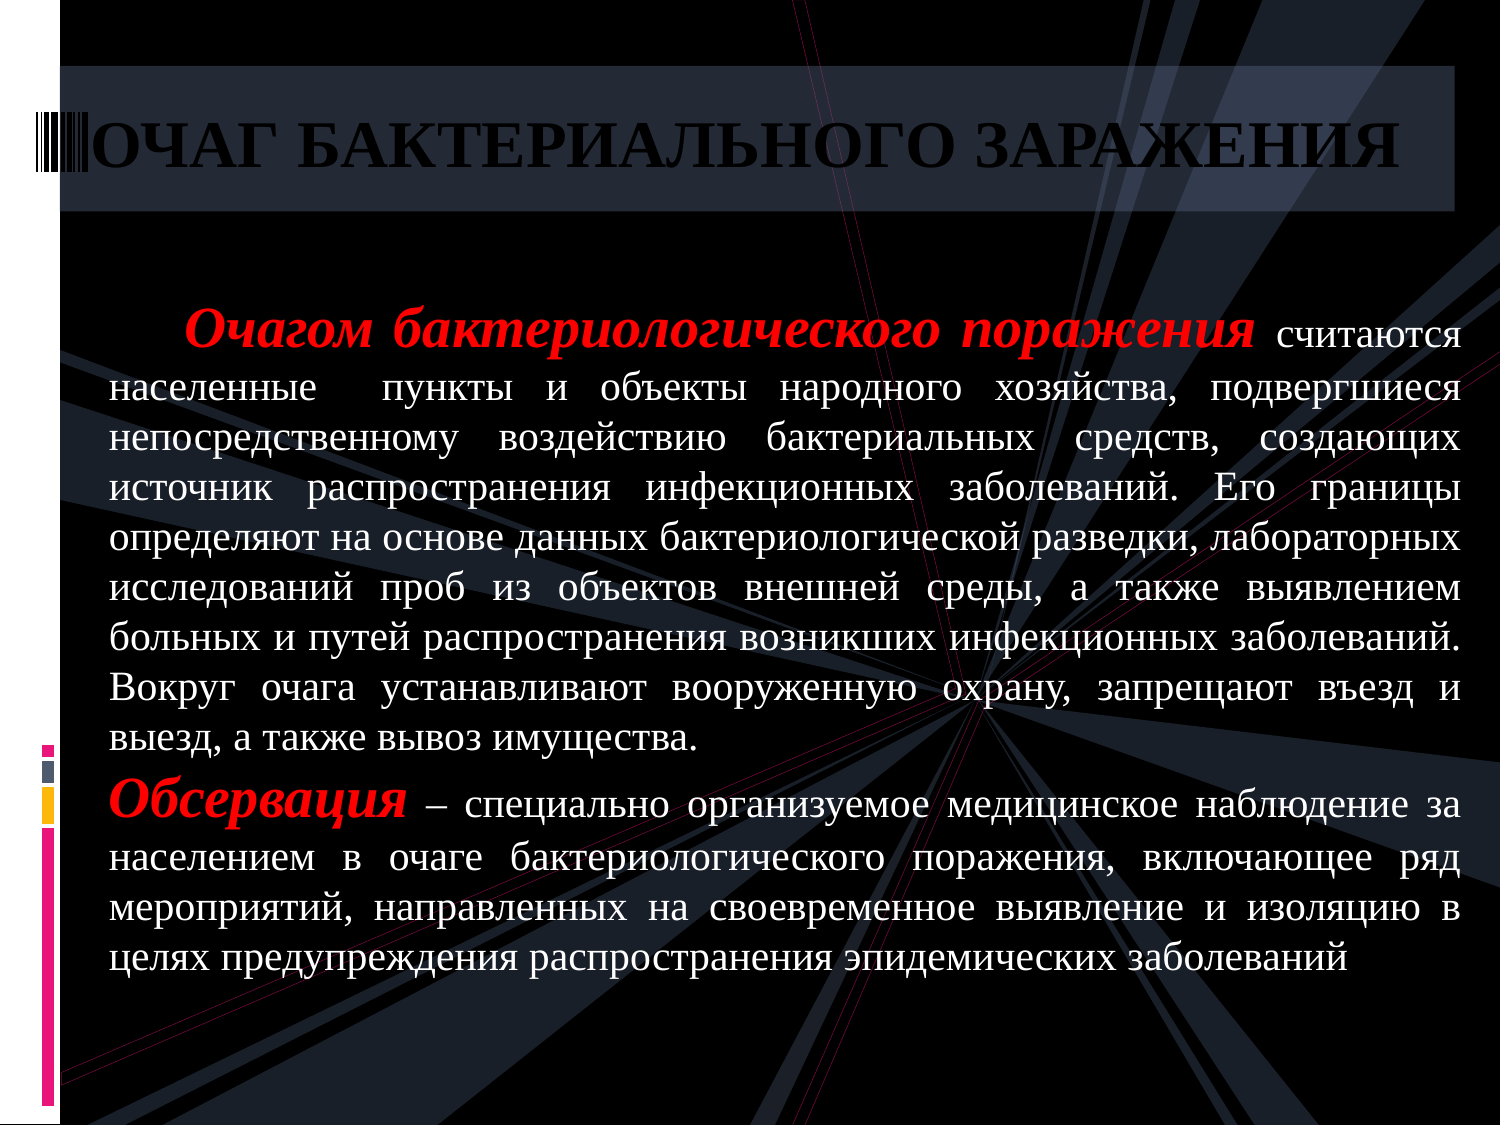

Очаг бактериального заражения
 Очагом бактериологического поражения считаются населенные пункты и объекты народного хозяйства, подвергшиеся непосредственному воздействию бактериальных средств, создающих источник распространения инфекционных заболеваний. Его границы определяют на основе данных бактериологической разведки, лабораторных исследований проб из объектов внешней среды, а также выявлением больных и путей распространения возникших инфекционных заболеваний. Вокруг очага устанавливают вооруженную охрану, запрещают въезд и выезд, а также вывоз имущества.
Обсервация – специально организуемое медицинское наблюдение за населением в очаге бактериологического поражения, включающее ряд мероприятий, направленных на своевременное выявление и изоляцию в целях предупреждения распространения эпидемических заболеваний